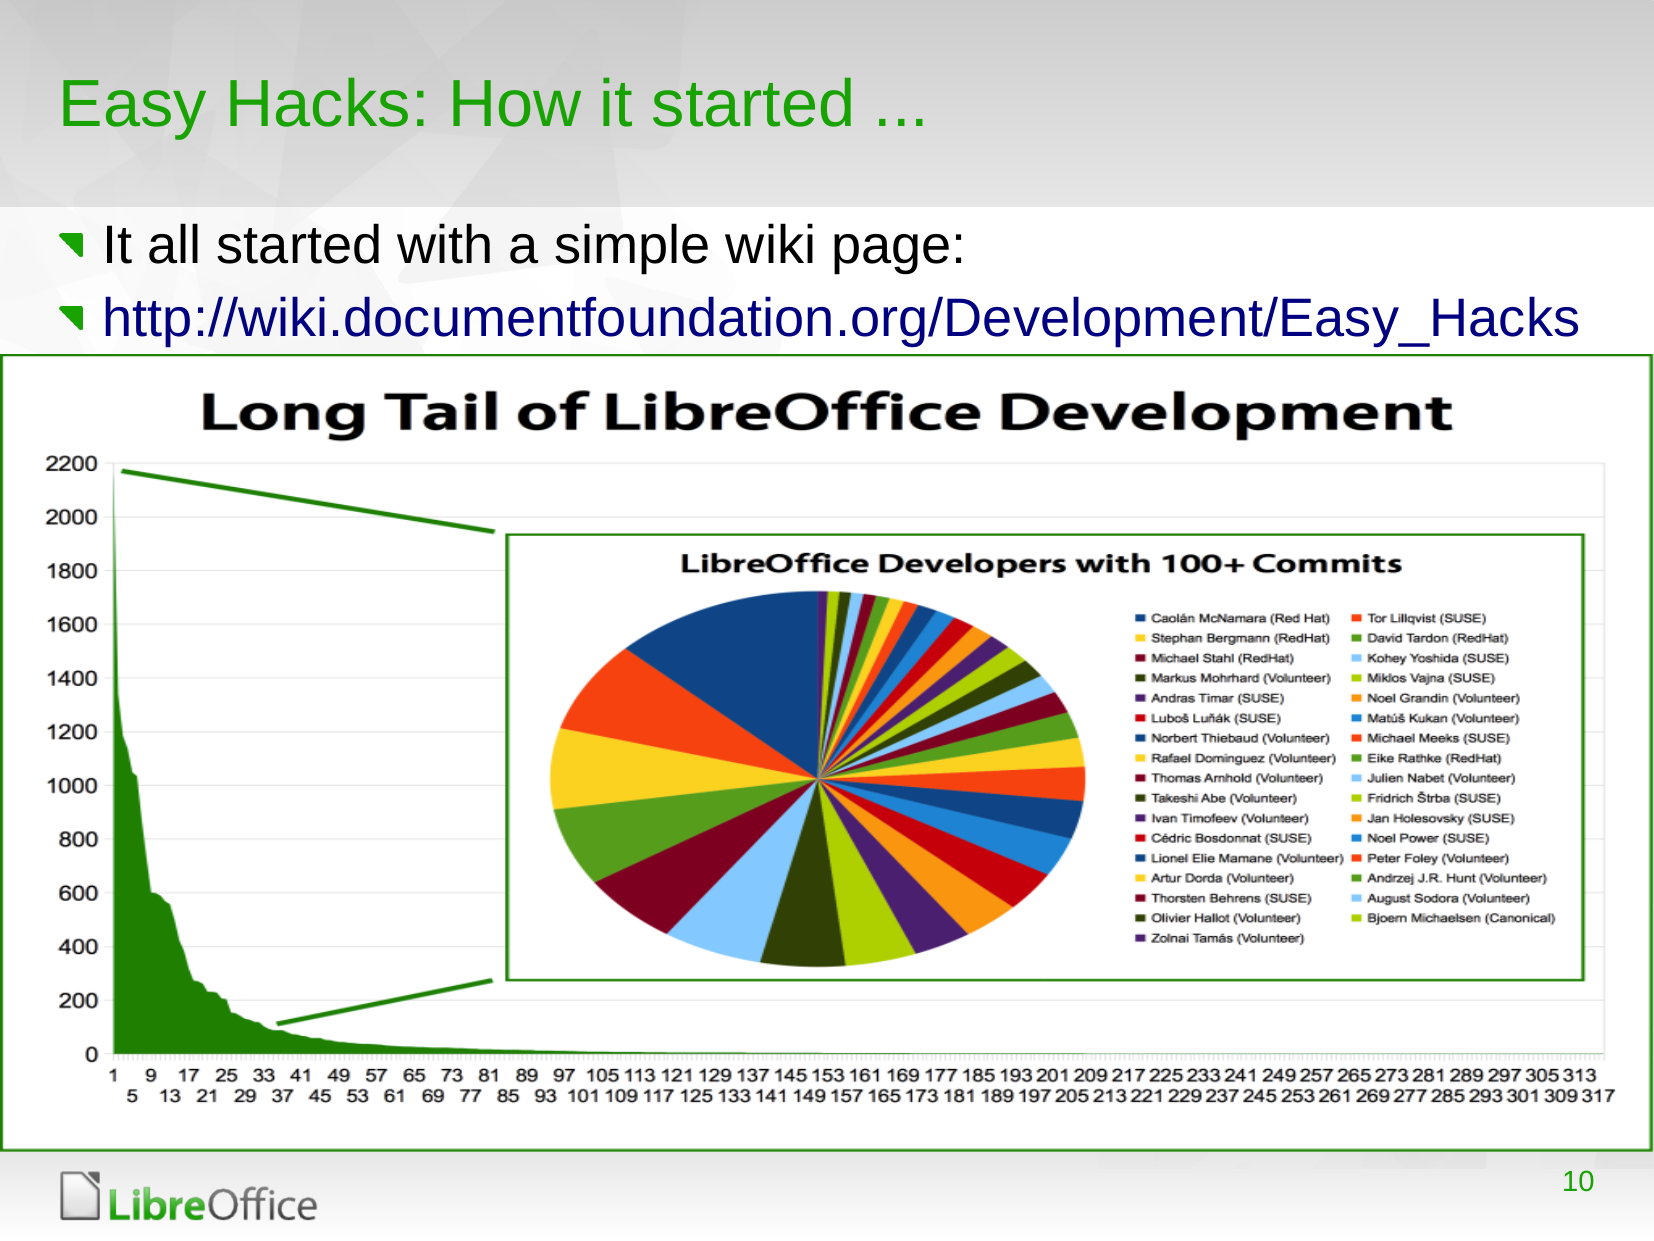

# Easy Hacks: How it started ...
It all started with a simple wiki page:
http://wiki.documentfoundation.org/Development/Easy_Hacks
too successful for itself
simplified by bugzilla integration
10